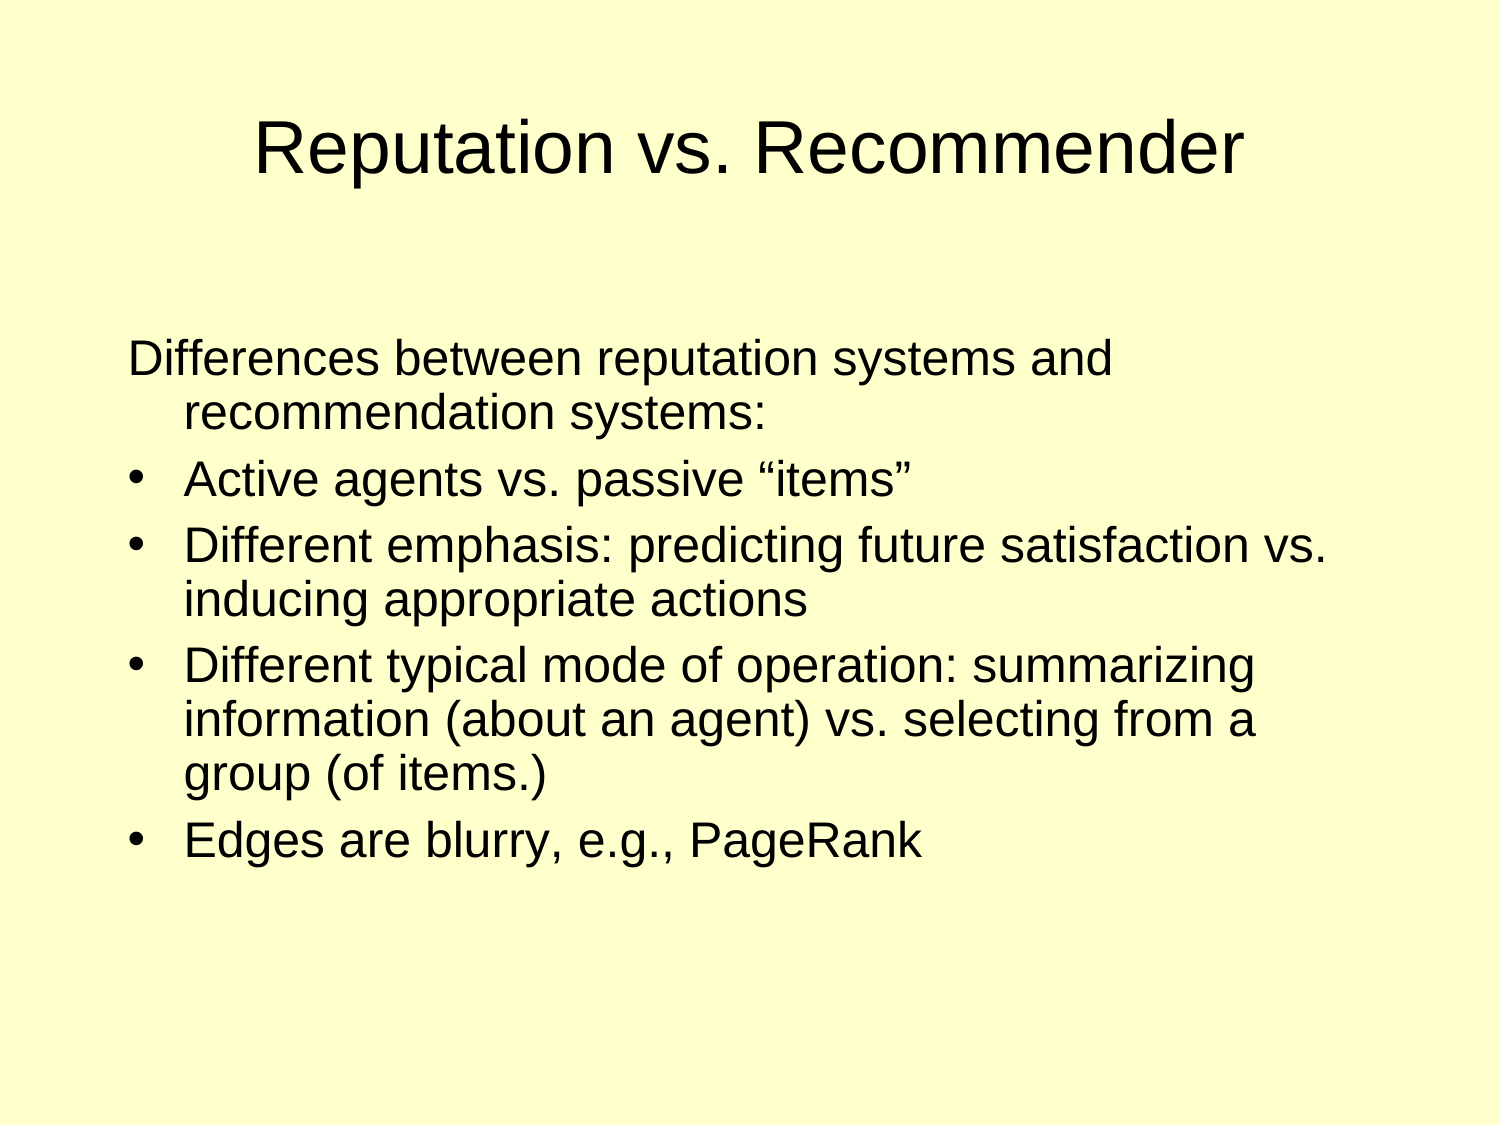

# Reputation vs. Recommender
Differences between reputation systems and recommendation systems:
Active agents vs. passive “items”
Different emphasis: predicting future satisfaction vs. inducing appropriate actions
Different typical mode of operation: summarizing information (about an agent) vs. selecting from a group (of items.)
Edges are blurry, e.g., PageRank